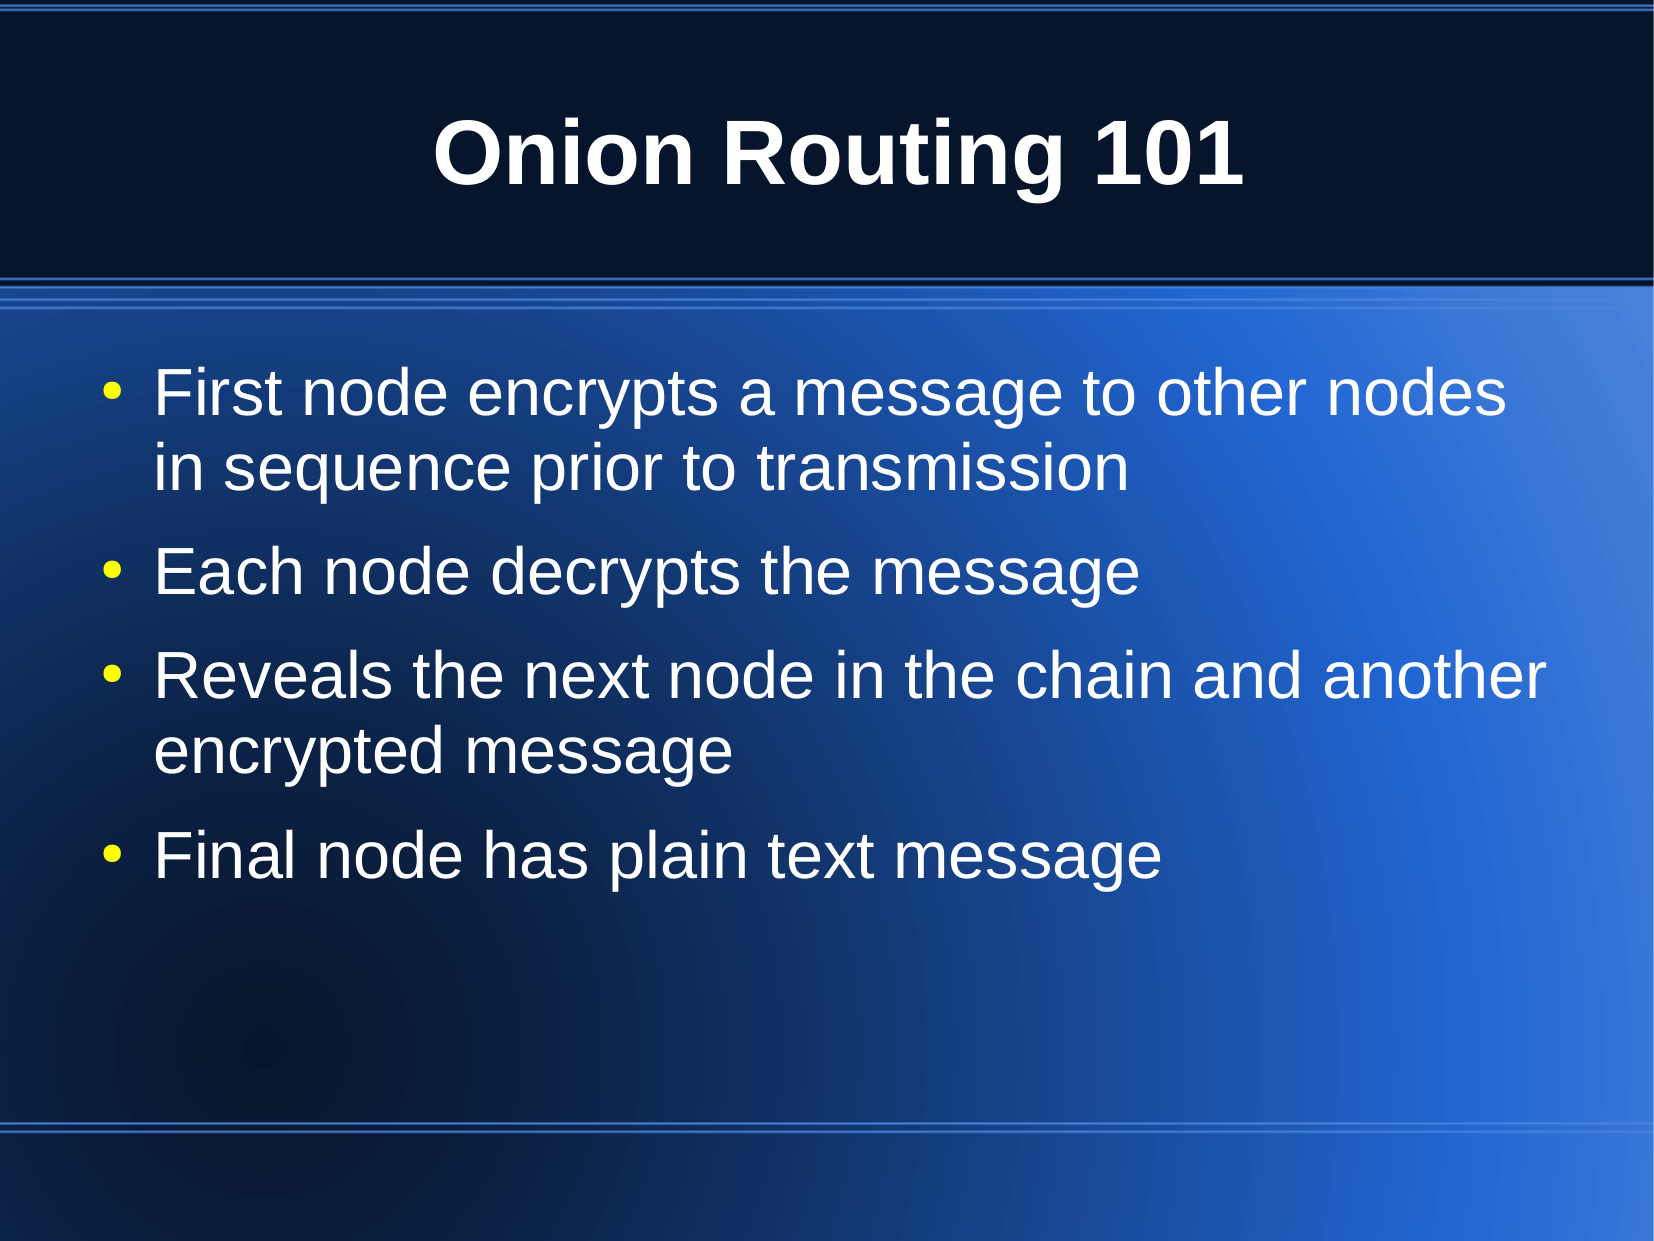

# Onion Routing 101
First node encrypts a message to other nodes in sequence prior to transmission
Each node decrypts the message
Reveals the next node in the chain and another encrypted message
Final node has plain text message